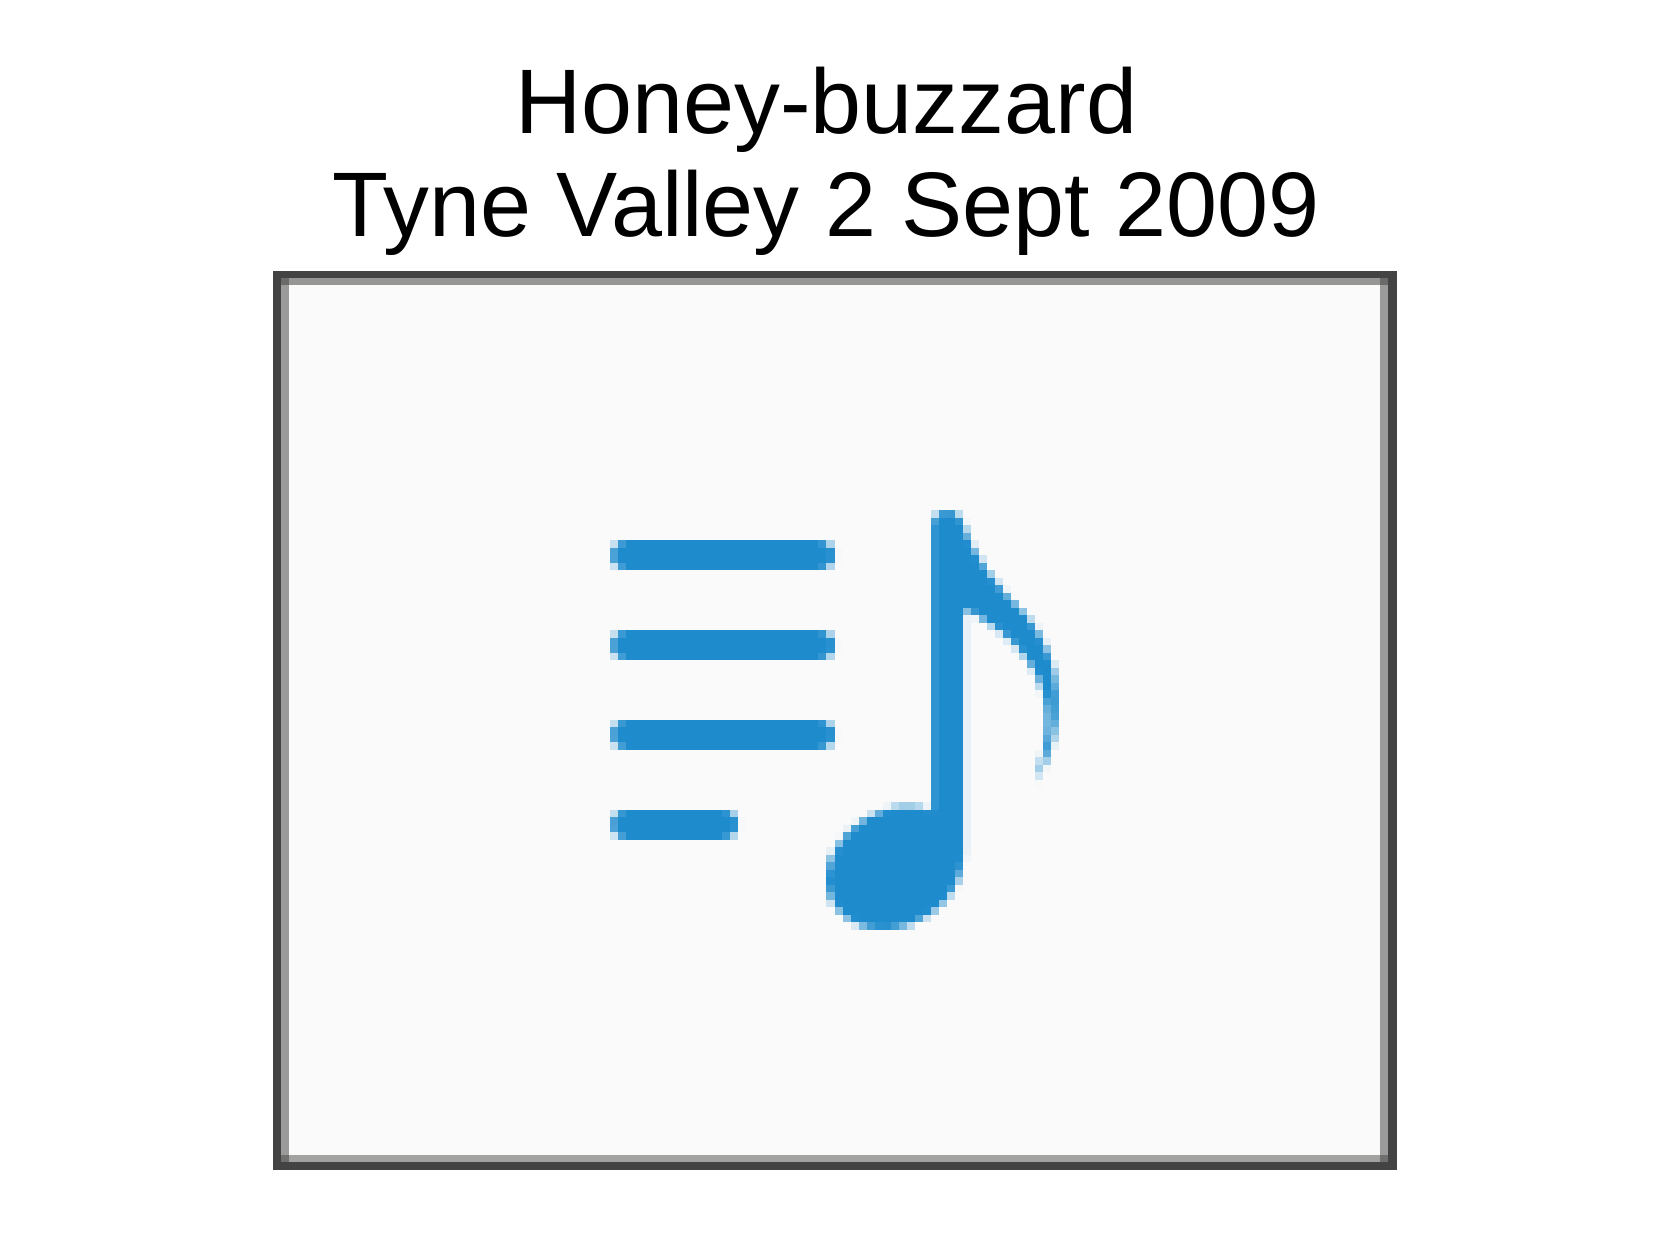

# Honey-buzzard Tyne Valley 2 Sept 2009